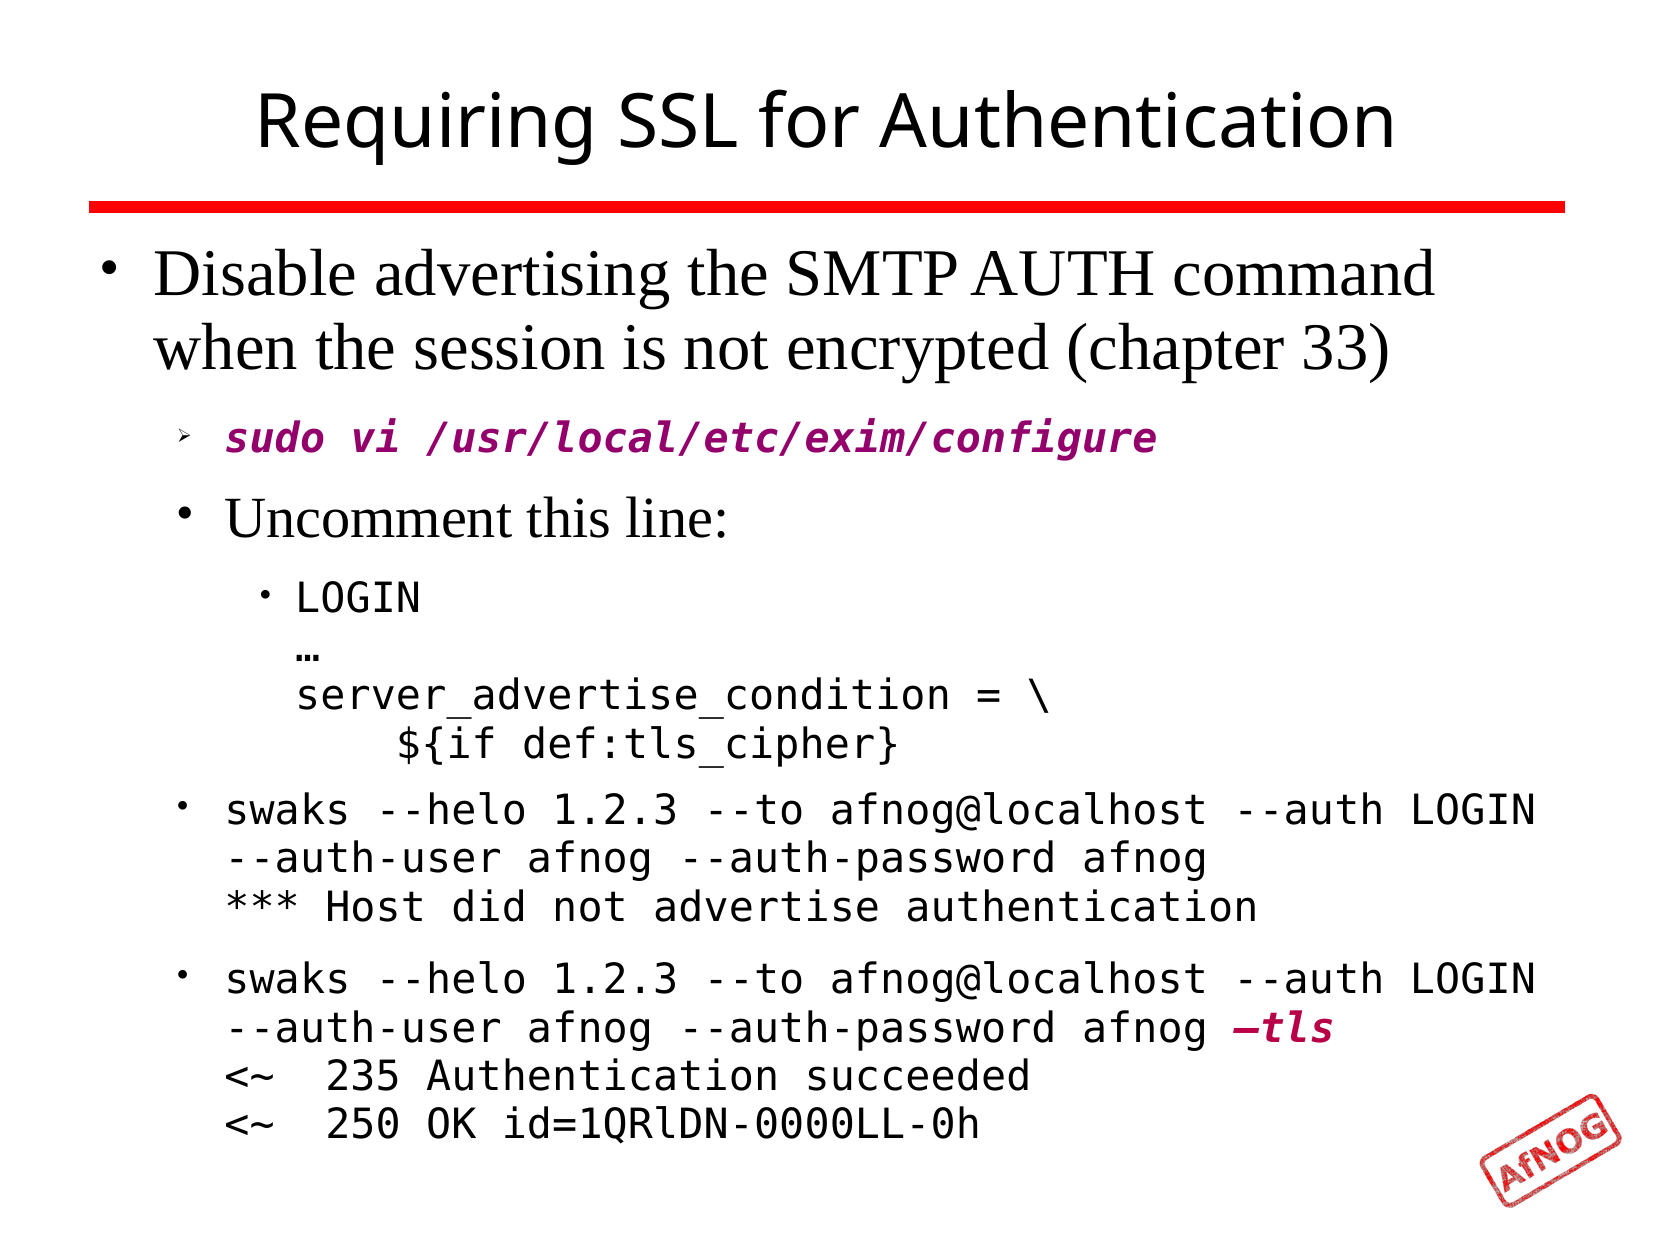

# Requiring SSL for Authentication
Disable advertising the SMTP AUTH command when the session is not encrypted (chapter 33)
sudo vi /usr/local/etc/exim/configure
Uncomment this line:
LOGIN
…
server_advertise_condition = \
 ${if def:tls_cipher}
swaks --helo 1.2.3 --to afnog@localhost --auth LOGIN --auth-user afnog --auth-password afnog
*** Host did not advertise authentication
swaks --helo 1.2.3 --to afnog@localhost --auth LOGIN --auth-user afnog --auth-password afnog –tls
<~ 235 Authentication succeeded
<~ 250 OK id=1QRlDN-0000LL-0h